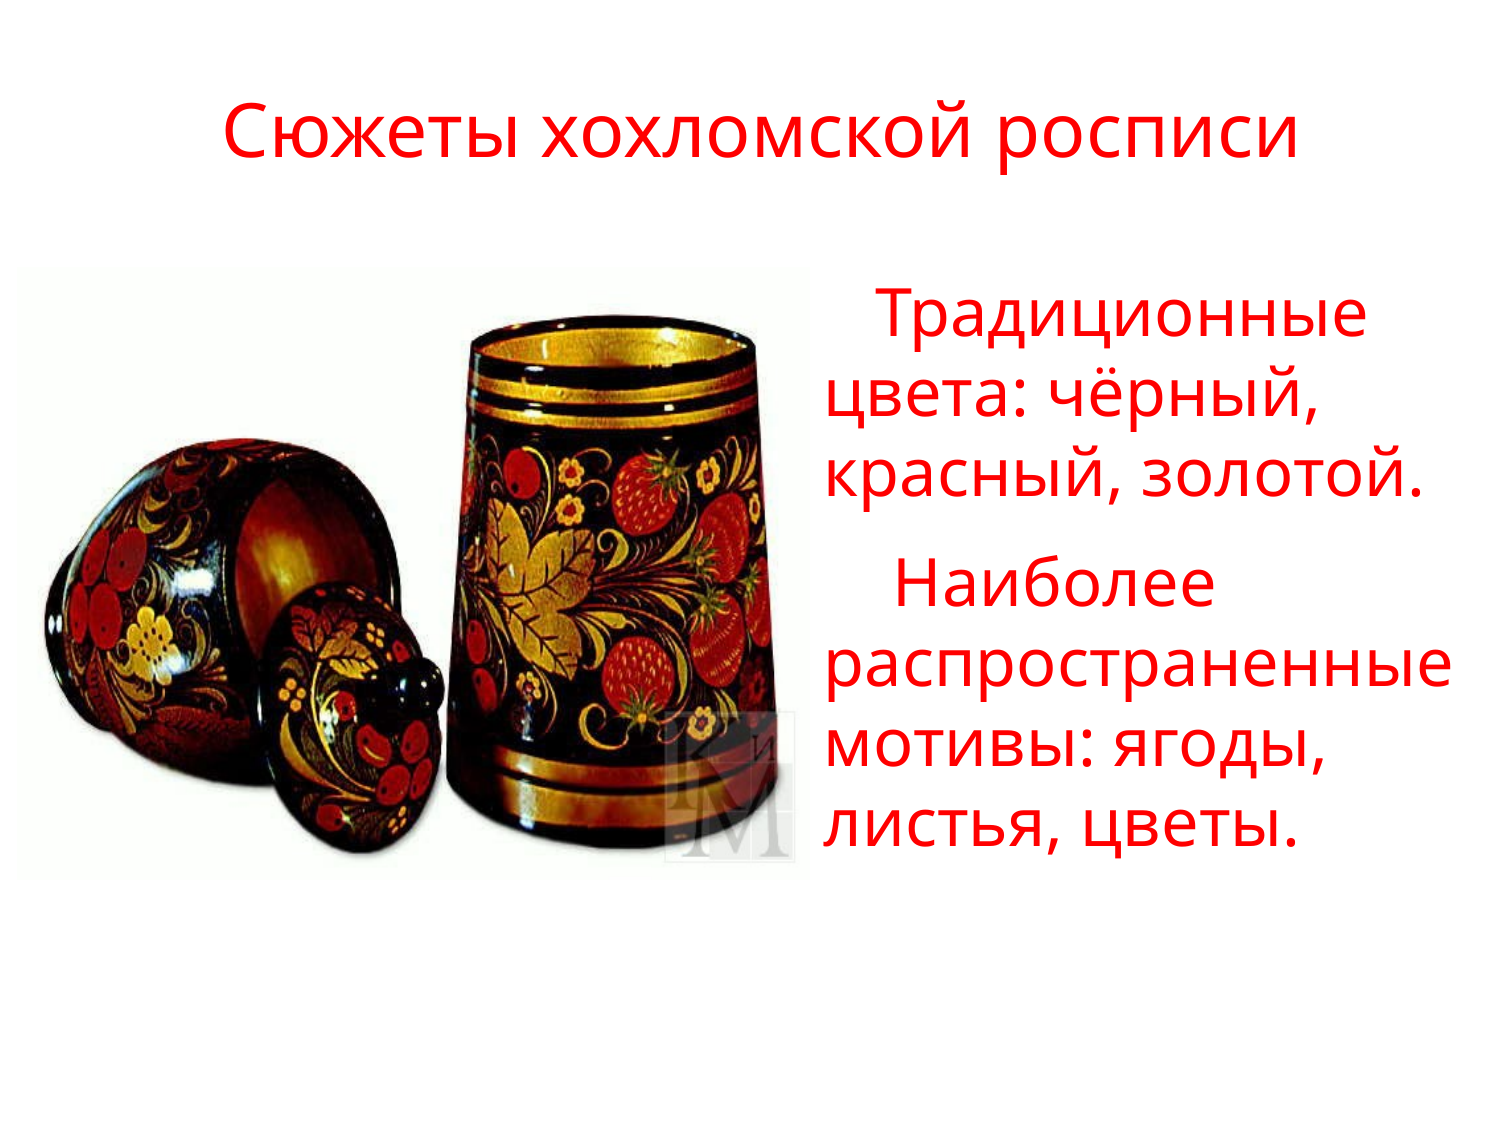

# Сюжеты хохломской росписи
 Традиционные цвета: чёрный, красный, золотой.
 Наиболее распространенные мотивы: ягоды, листья, цветы.